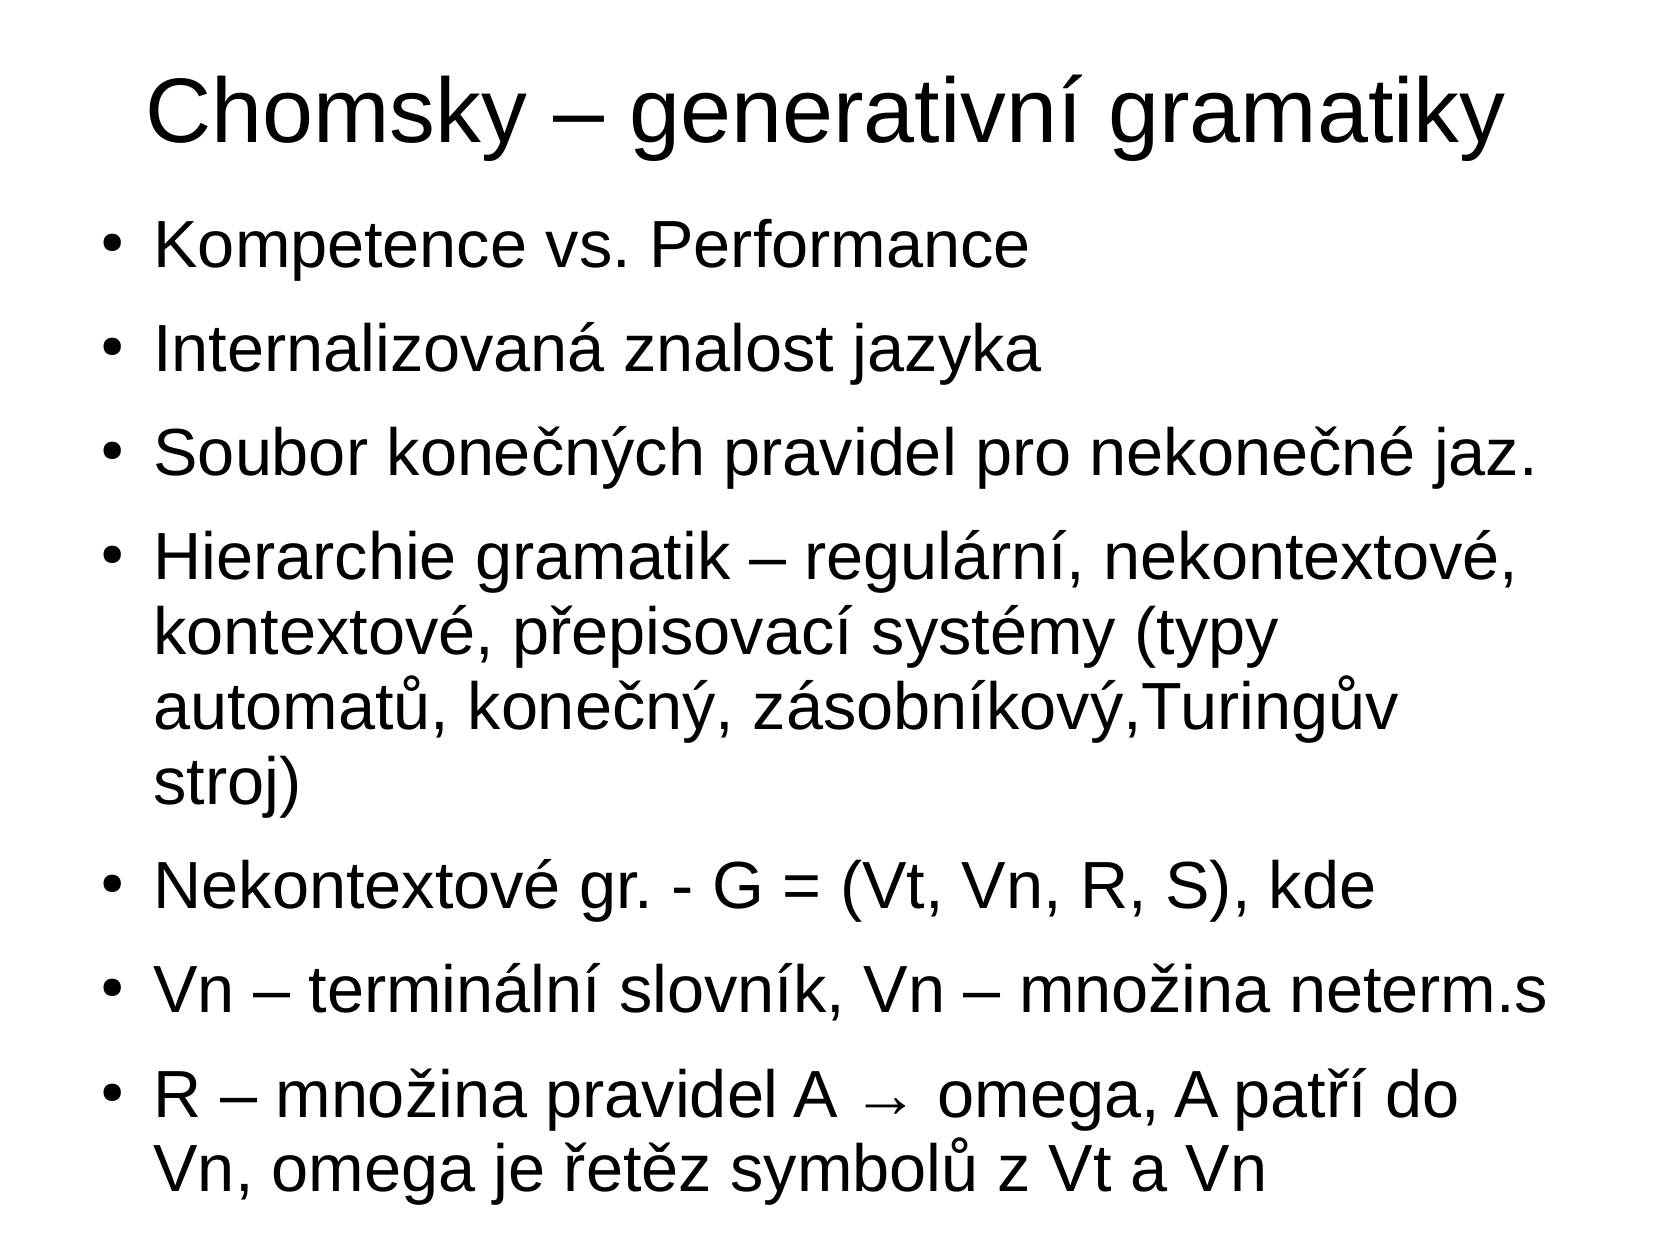

# Chomsky – generativní gramatiky
Kompetence vs. Performance
Internalizovaná znalost jazyka
Soubor konečných pravidel pro nekonečné jaz.
Hierarchie gramatik – regulární, nekontextové, kontextové, přepisovací systémy (typy automatů, konečný, zásobníkový,Turingův stroj)
Nekontextové gr. - G = (Vt, Vn, R, S), kde
Vn – terminální slovník, Vn – množina neterm.s
R – množina pravidel A → omega, A patří do Vn, omega je řetěz symbolů z Vt a Vn